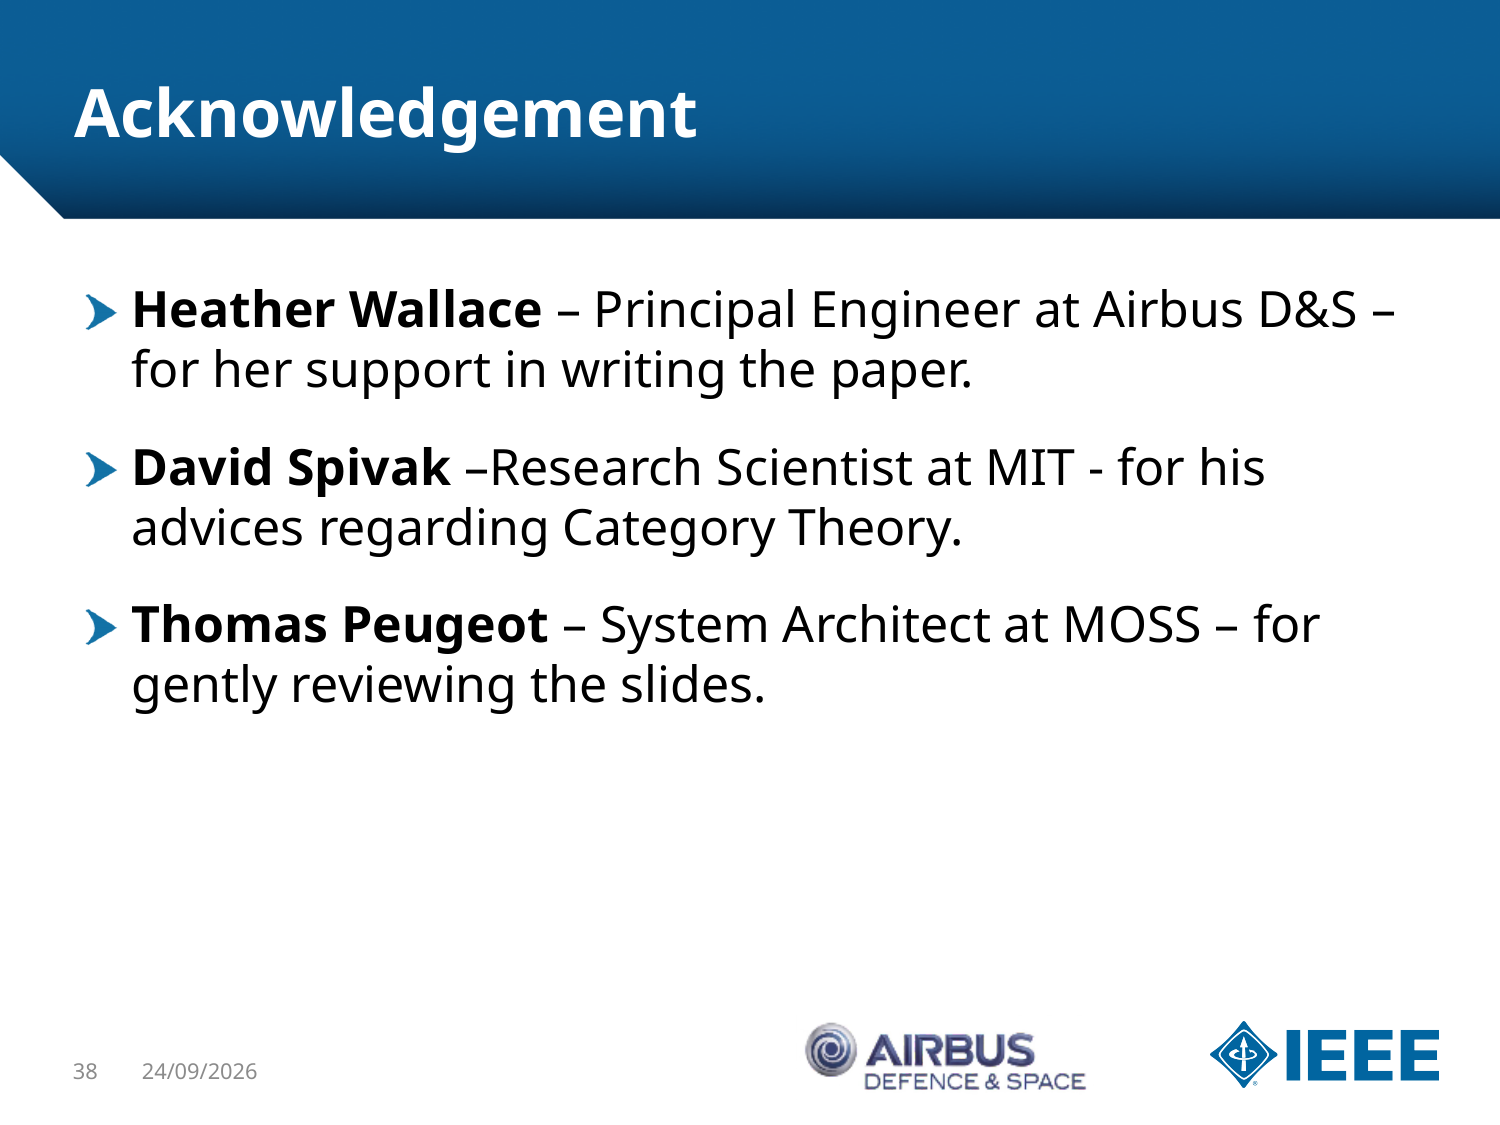

# Acknowledgement
Heather Wallace – Principal Engineer at Airbus D&S – for her support in writing the paper.
David Spivak –Research Scientist at MIT - for his advices regarding Category Theory.
Thomas Peugeot – System Architect at MOSS – for gently reviewing the slides.